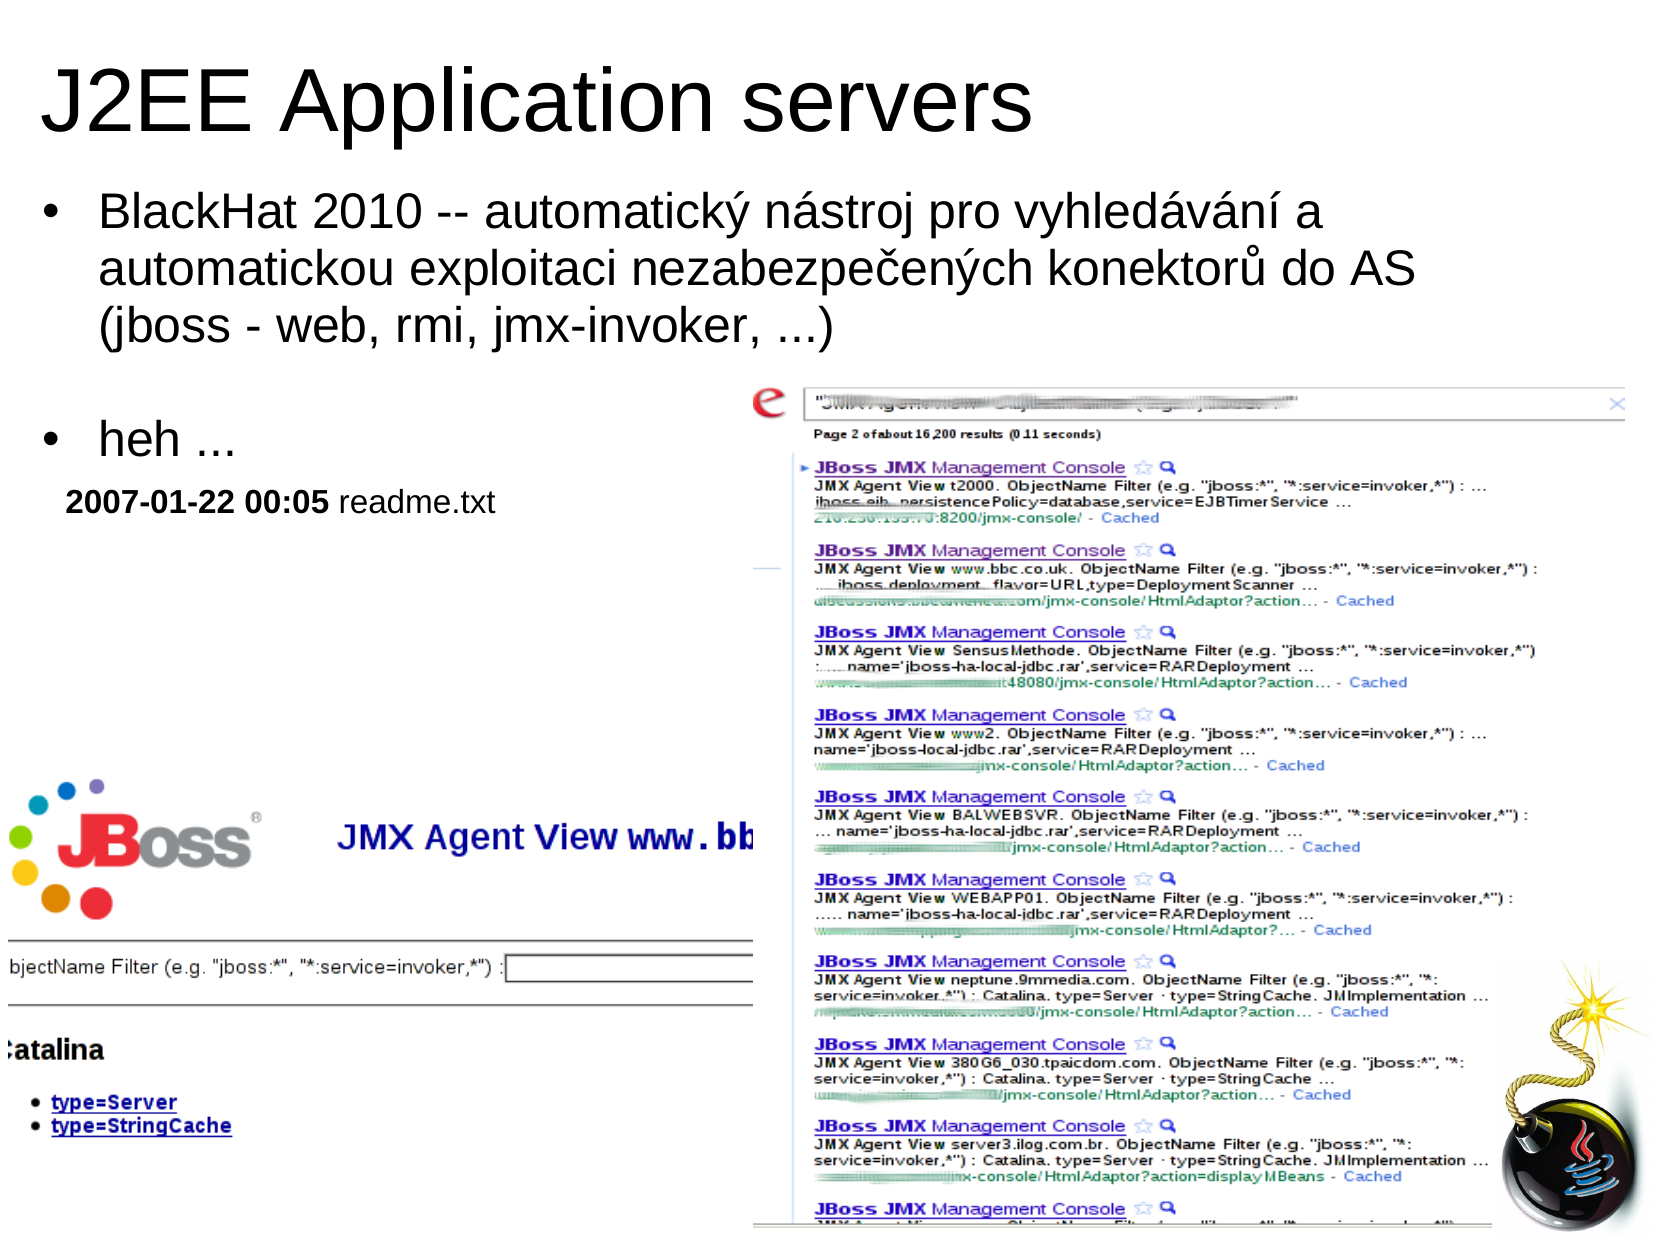

# J2EE Application servers
BlackHat 2010 -- automatický nástroj pro vyhledávání a automatickou exploitaci nezabezpečených konektorů do AS (jboss - web, rmi, jmx-invoker, ...)
heh ...
   2007-01-22 00:05 readme.txt